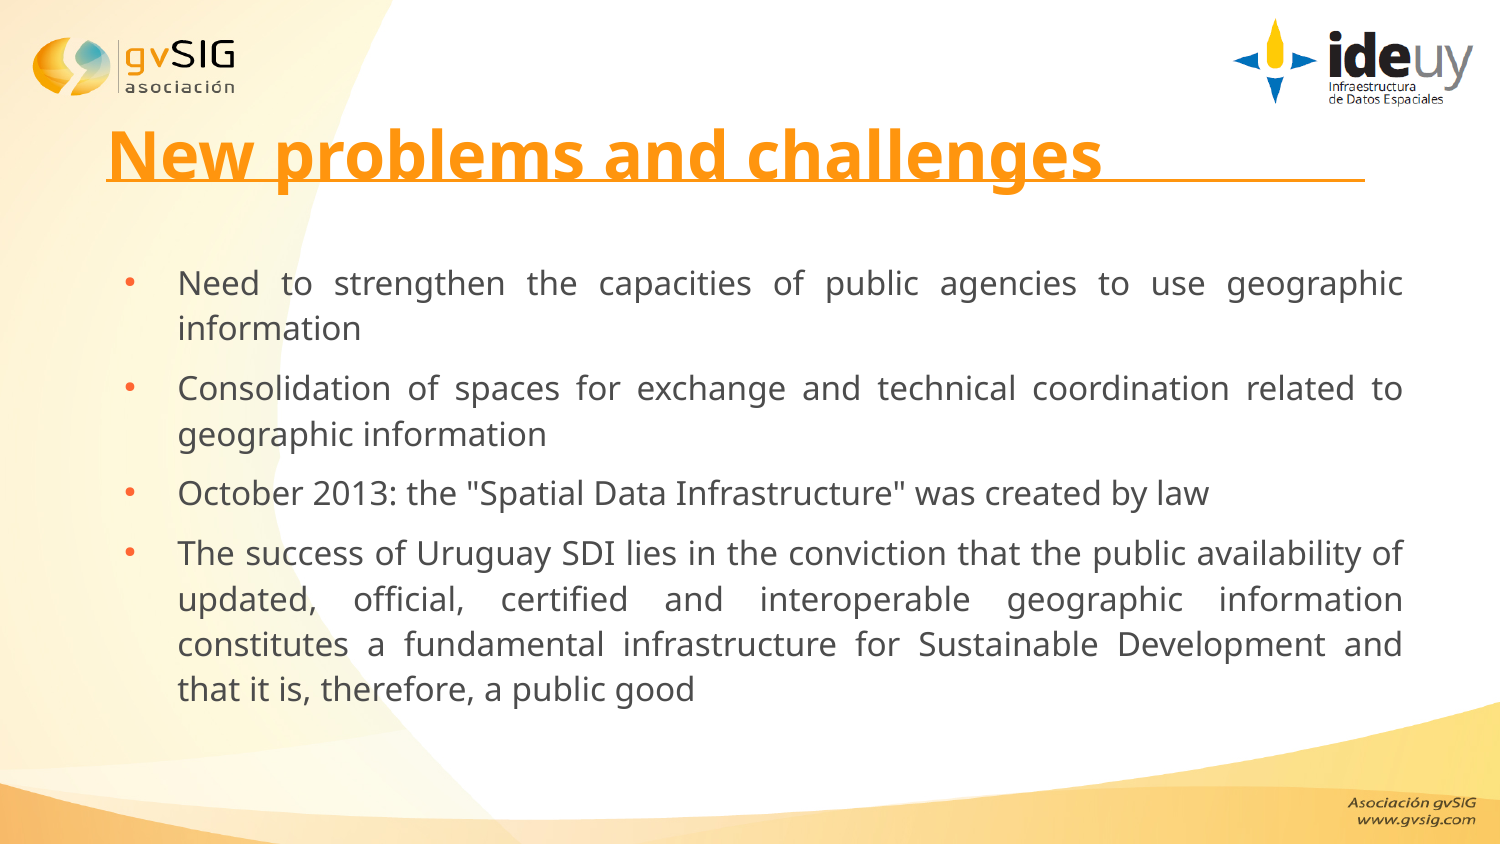

# New problems and challenges
Need to strengthen the capacities of public agencies to use geographic information
Consolidation of spaces for exchange and technical coordination related to geographic information
October 2013: the "Spatial Data Infrastructure" was created by law
The success of Uruguay SDI lies in the conviction that the public availability of updated, official, certified and interoperable geographic information constitutes a fundamental infrastructure for Sustainable Development and that it is, therefore, a public good